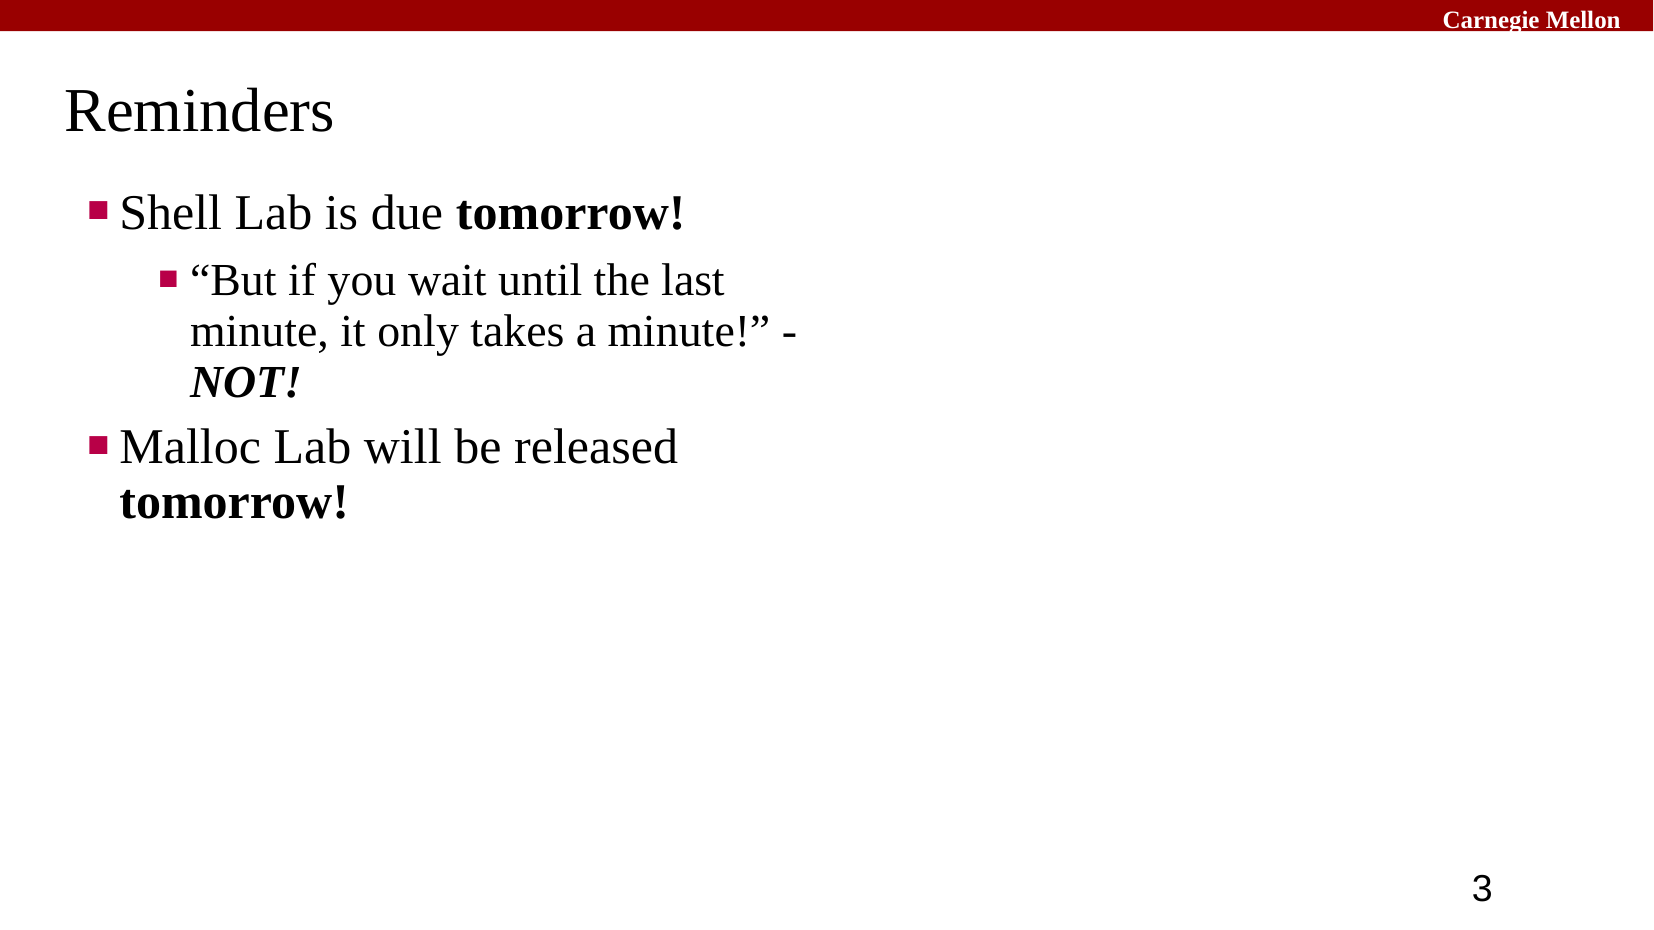

# Reminders
Shell Lab is due tomorrow!
“But if you wait until the last minute, it only takes a minute!” - NOT!
Malloc Lab will be released tomorrow!